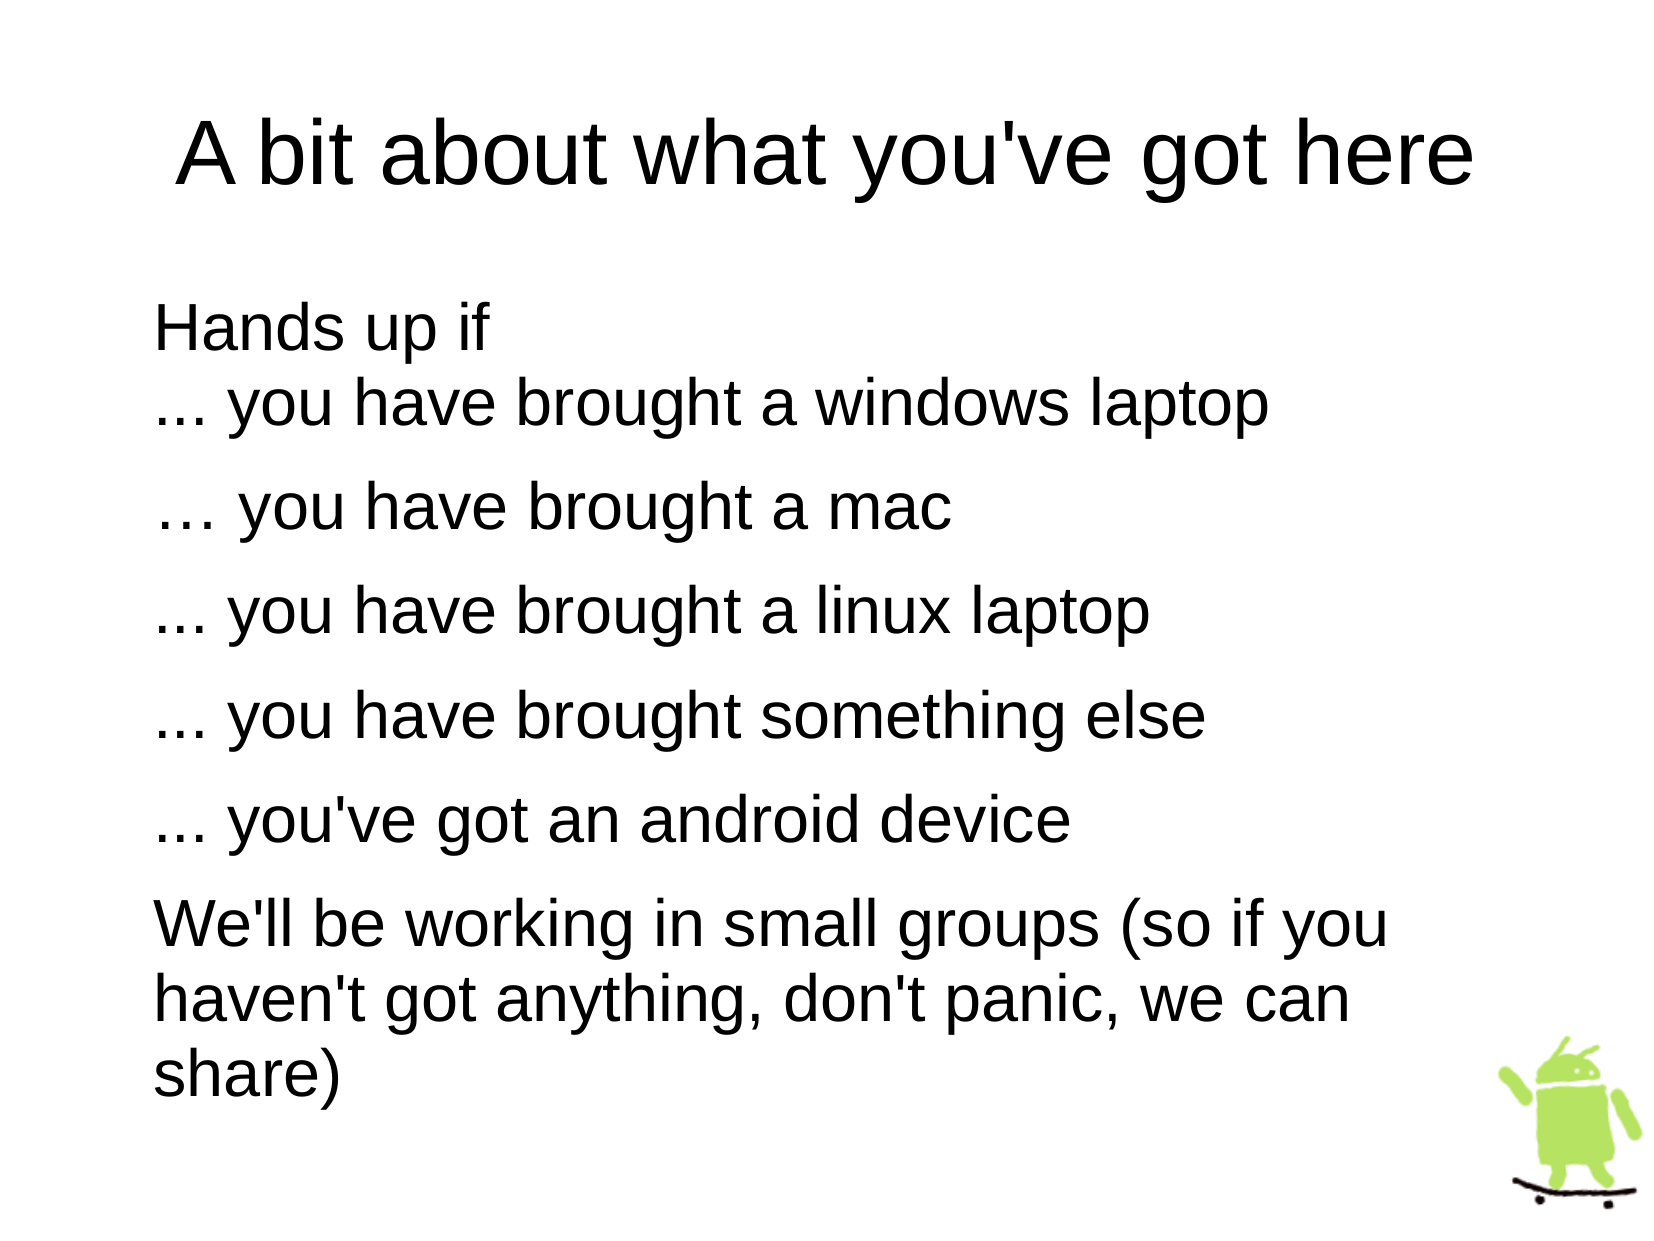

# A bit about what you've got here
Hands up if
... you have brought a windows laptop
… you have brought a mac
... you have brought a linux laptop
... you have brought something else
... you've got an android device
We'll be working in small groups (so if you haven't got anything, don't panic, we can share)